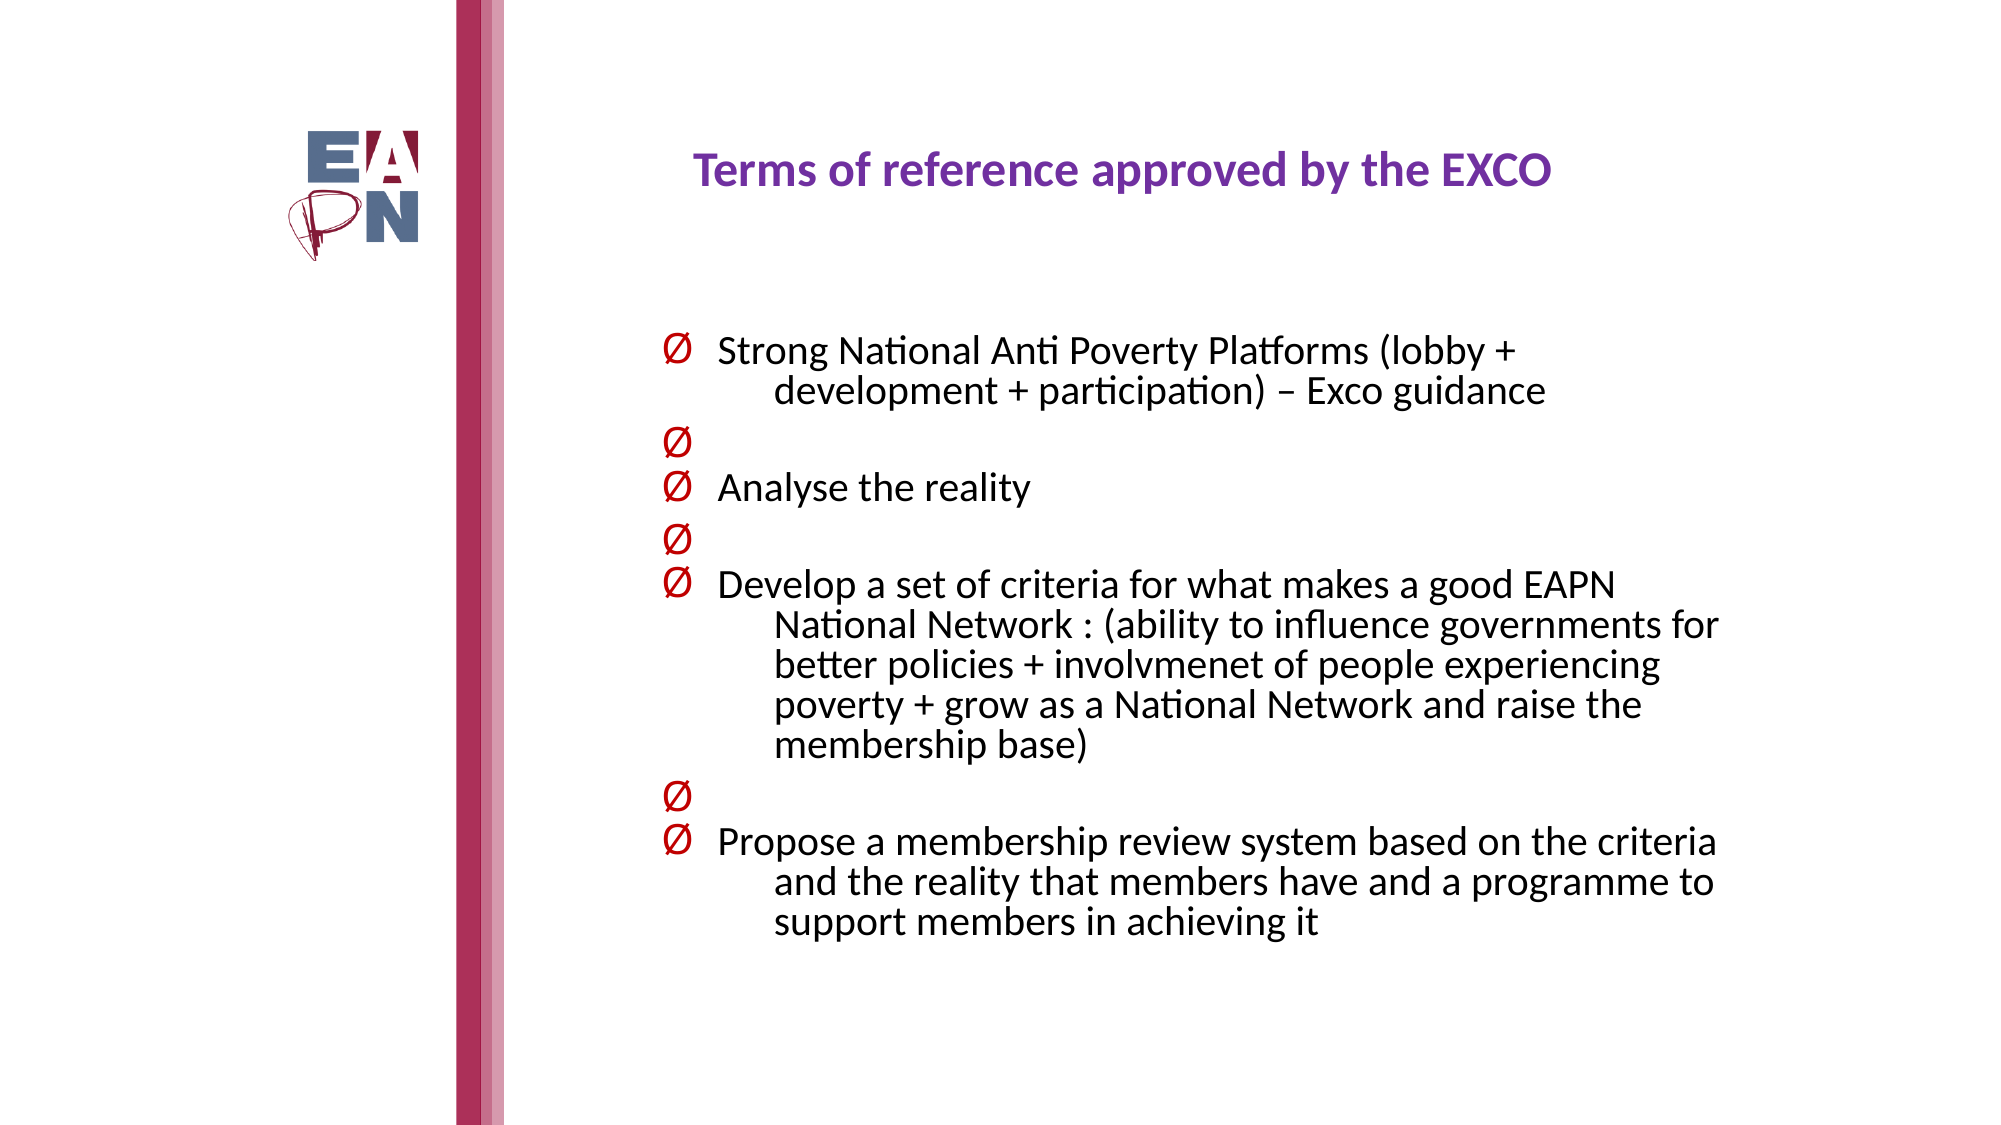

Terms of reference approved by the EXCO
Strong National Anti Poverty Platforms (lobby + development + participation) – Exco guidance
Analyse the reality
Develop a set of criteria for what makes a good EAPN National Network : (ability to influence governments for better policies + involvmenet of people experiencing poverty + grow as a National Network and raise the membership base)
Propose a membership review system based on the criteria and the reality that members have and a programme to support members in achieving it